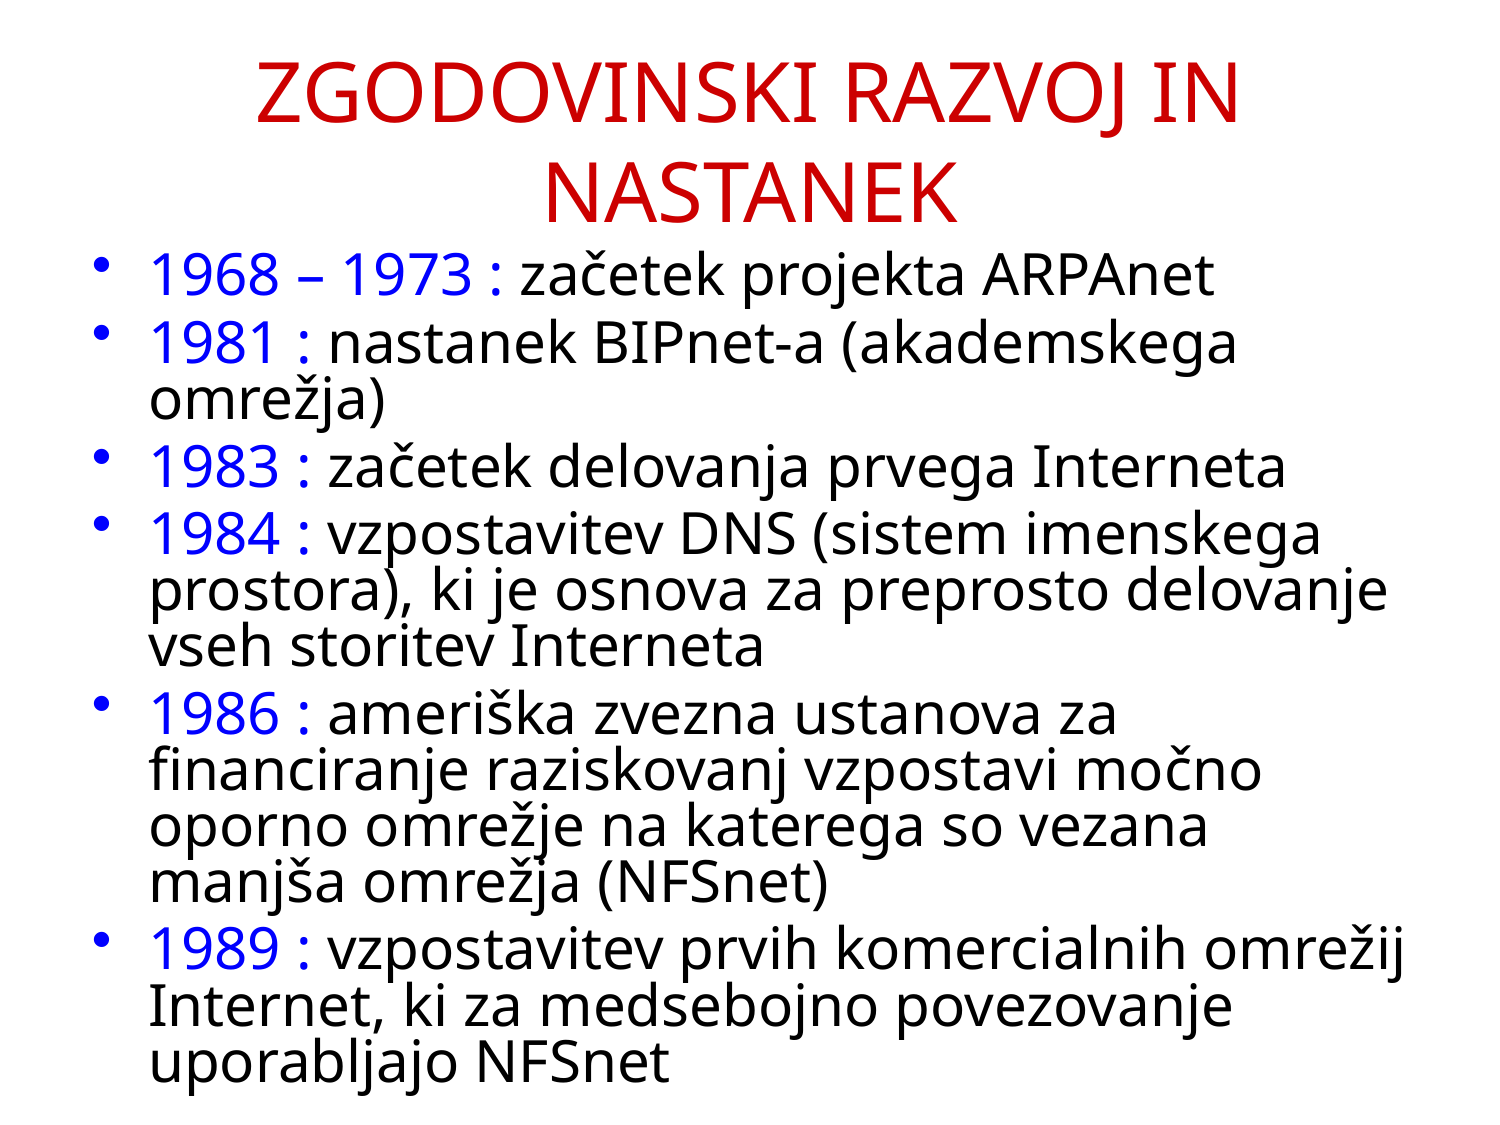

# ZGODOVINSKI RAZVOJ IN NASTANEK
1968 – 1973 : začetek projekta ARPAnet
1981 : nastanek BIPnet-a (akademskega omrežja)
1983 : začetek delovanja prvega Interneta
1984 : vzpostavitev DNS (sistem imenskega prostora), ki je osnova za preprosto delovanje vseh storitev Interneta
1986 : ameriška zvezna ustanova za financiranje raziskovanj vzpostavi močno oporno omrežje na katerega so vezana manjša omrežja (NFSnet)
1989 : vzpostavitev prvih komercialnih omrežij Internet, ki za medsebojno povezovanje uporabljajo NFSnet